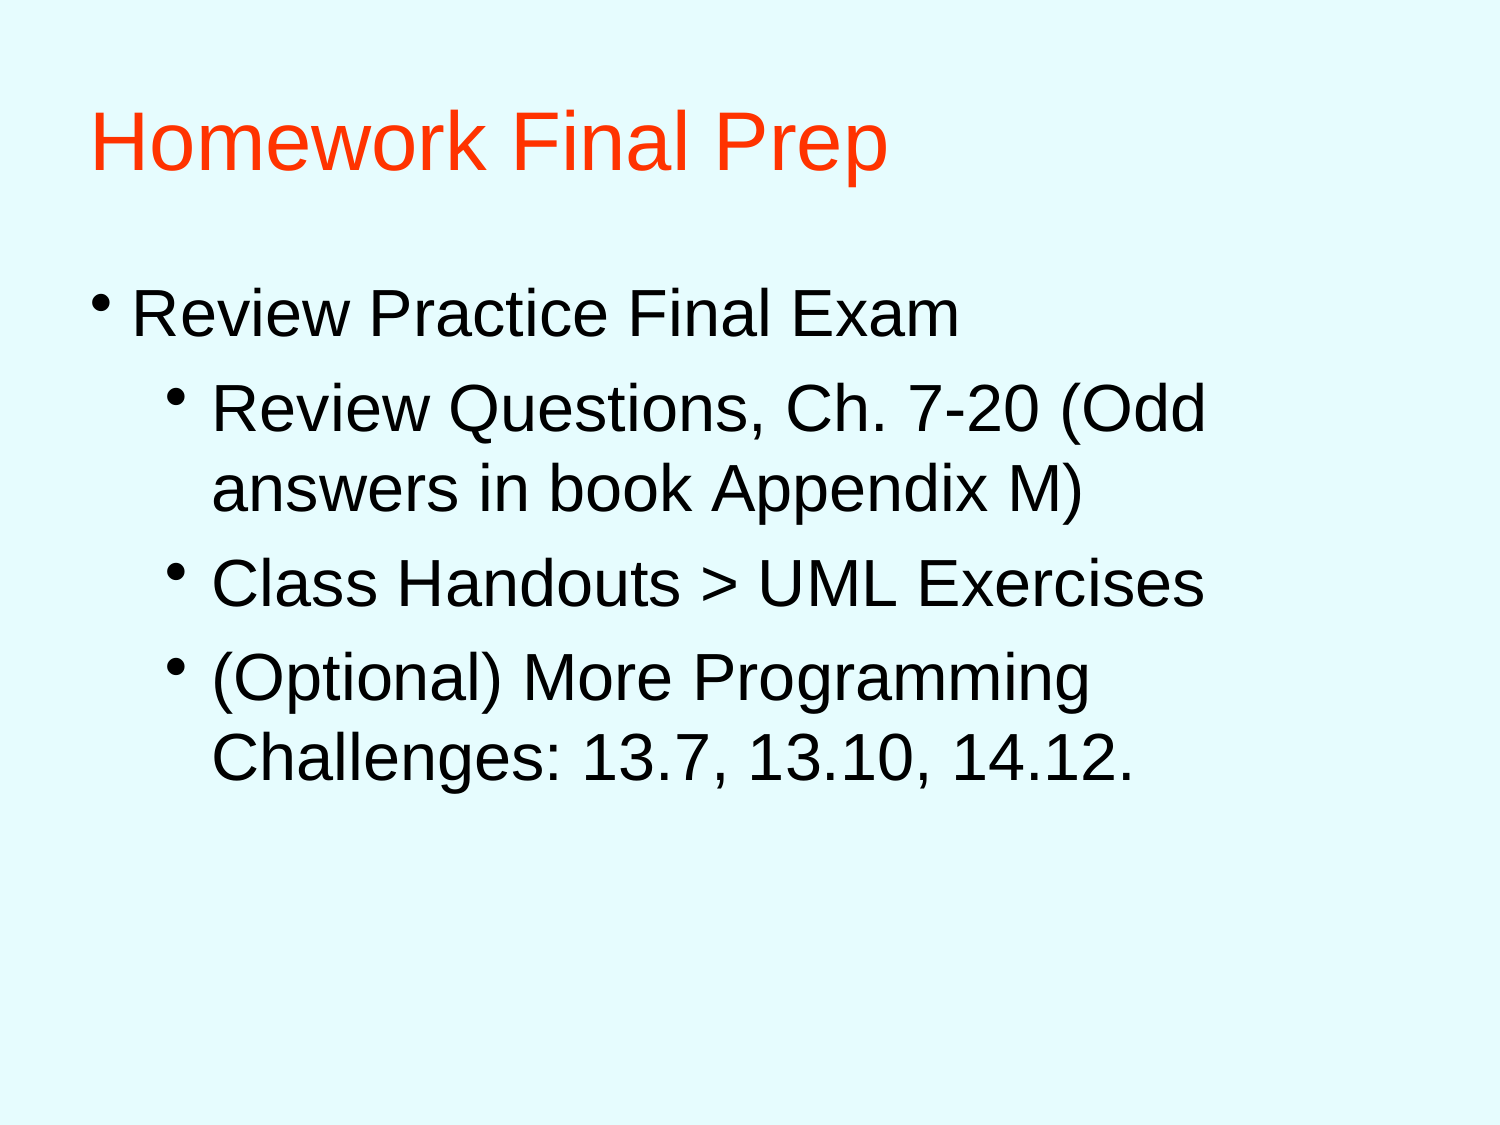

# Homework Final Prep
 Review Practice Final Exam
Review Questions, Ch. 7-20 (Odd answers in book Appendix M)
Class Handouts > UML Exercises
(Optional) More Programming Challenges: 13.7, 13.10, 14.12.